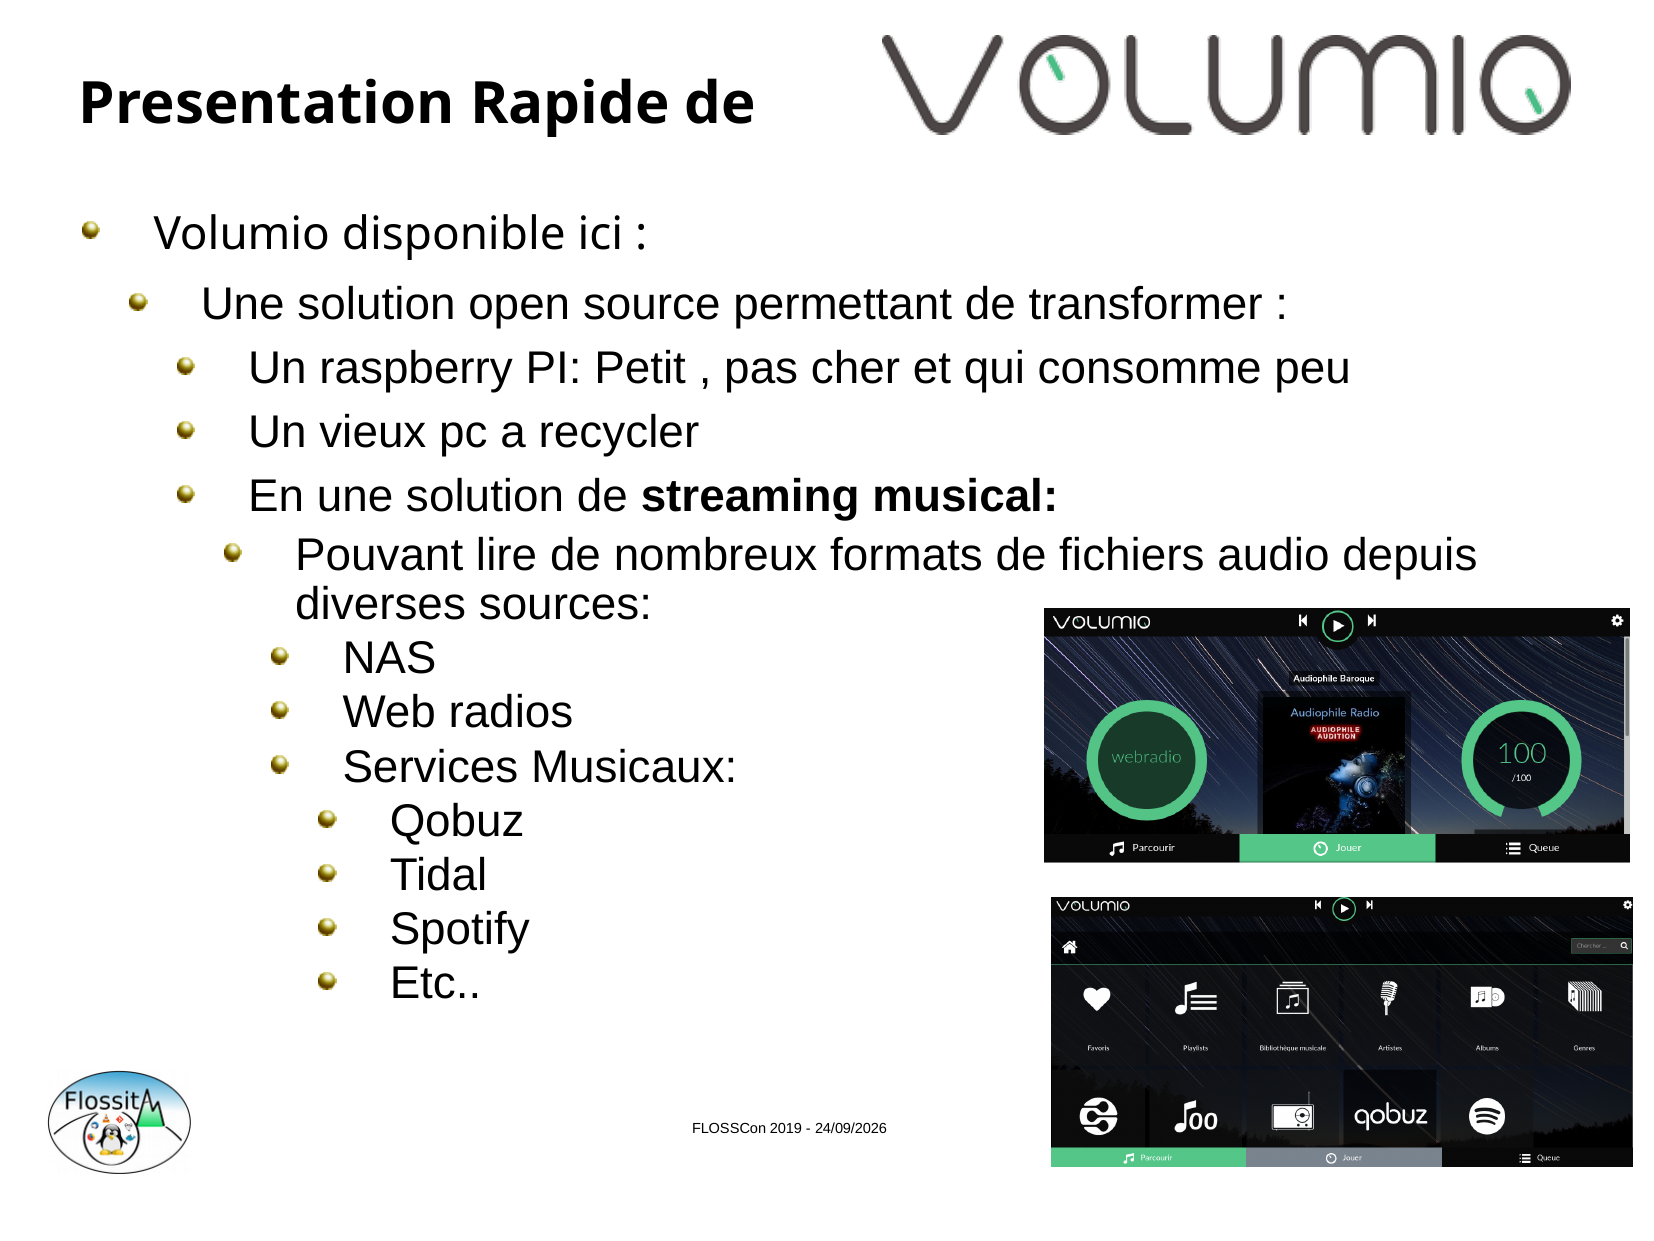

Presentation Rapide de
# Volumio disponible ici :
Une solution open source permettant de transformer :
Un raspberry PI: Petit , pas cher et qui consomme peu
Un vieux pc a recycler
En une solution de streaming musical:
Pouvant lire de nombreux formats de fichiers audio depuis diverses sources:
NAS
Web radios
Services Musicaux:
Qobuz
Tidal
Spotify
Etc..
4